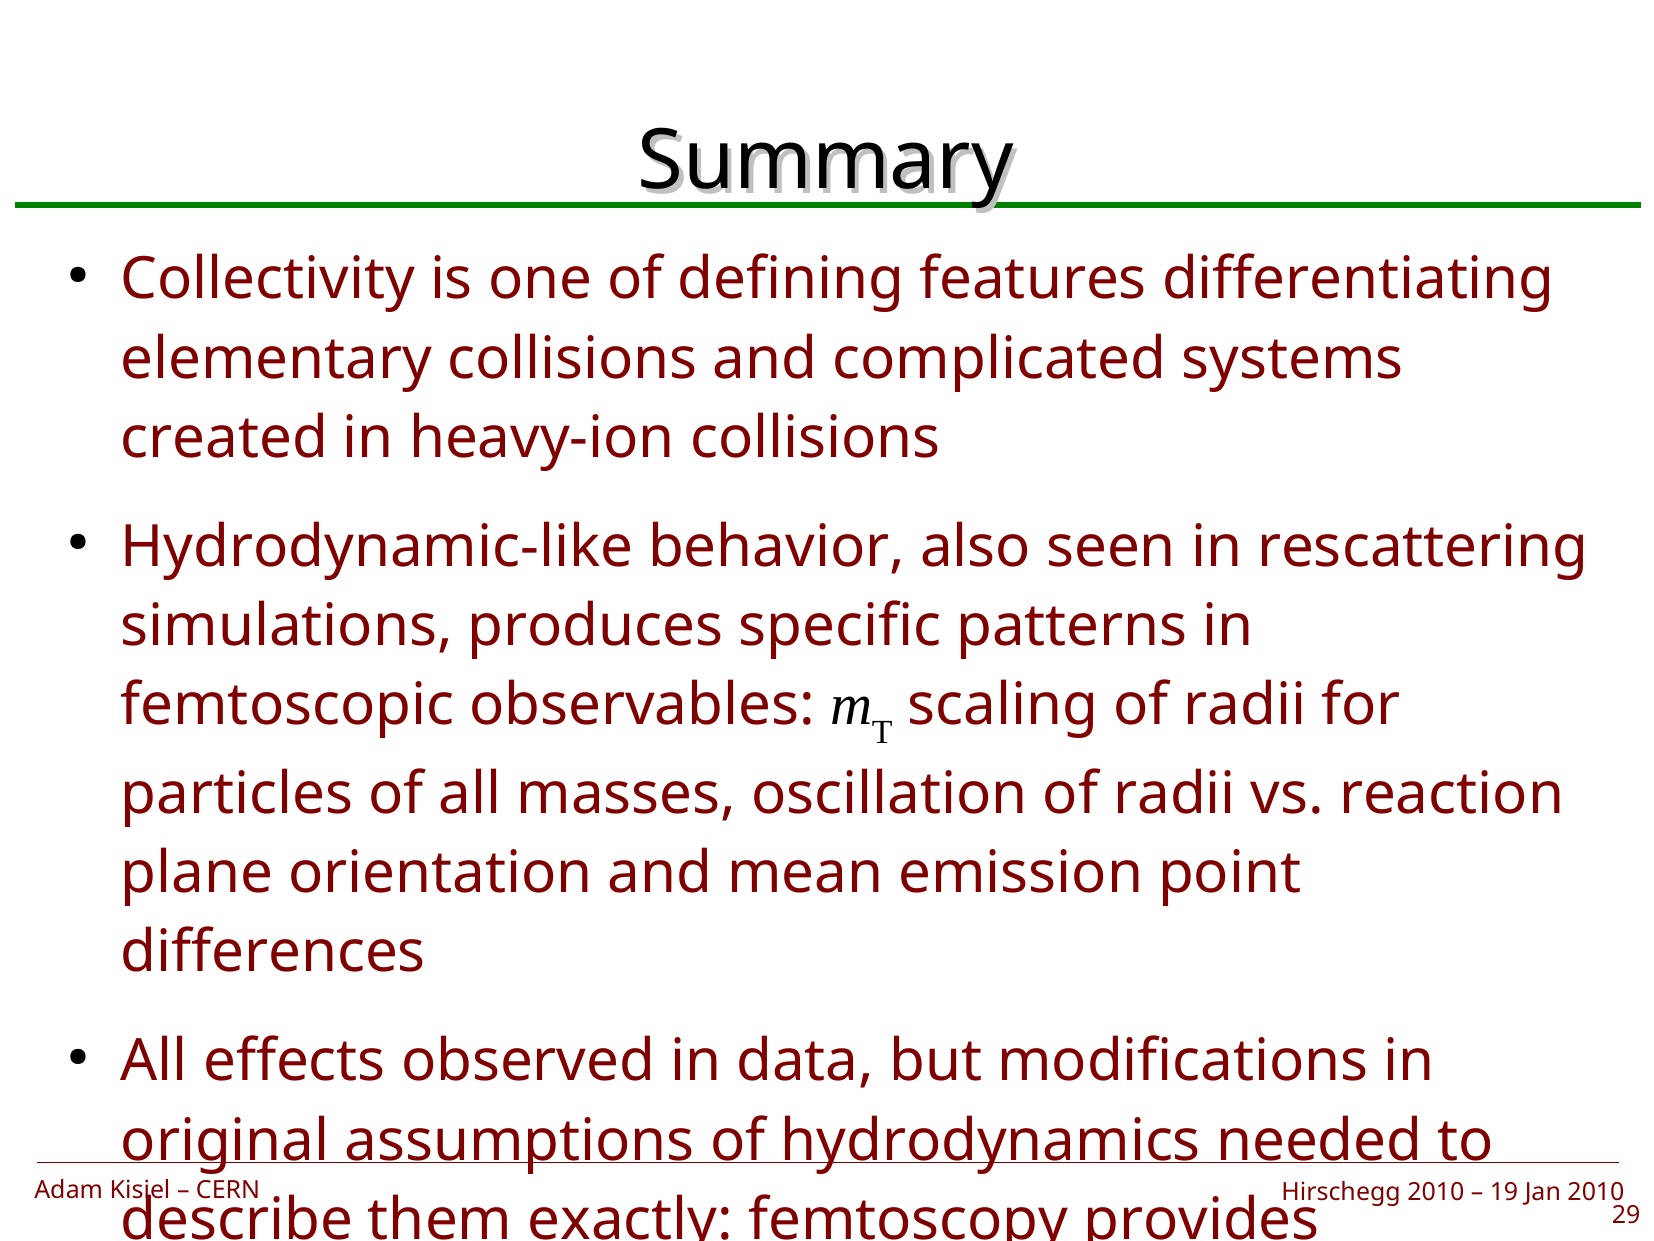

# Summary
Collectivity is one of defining features differentiating elementary collisions and complicated systems created in heavy-ion collisions
Hydrodynamic-like behavior, also seen in rescattering simulations, produces specific patterns in femtoscopic observables: mT scaling of radii for particles of all masses, oscillation of radii vs. reaction plane orientation and mean emission point differences
All effects observed in data, but modifications in original assumptions of hydrodynamics needed to describe them exactly: femtoscopy provides important constraints on the physics assumptions